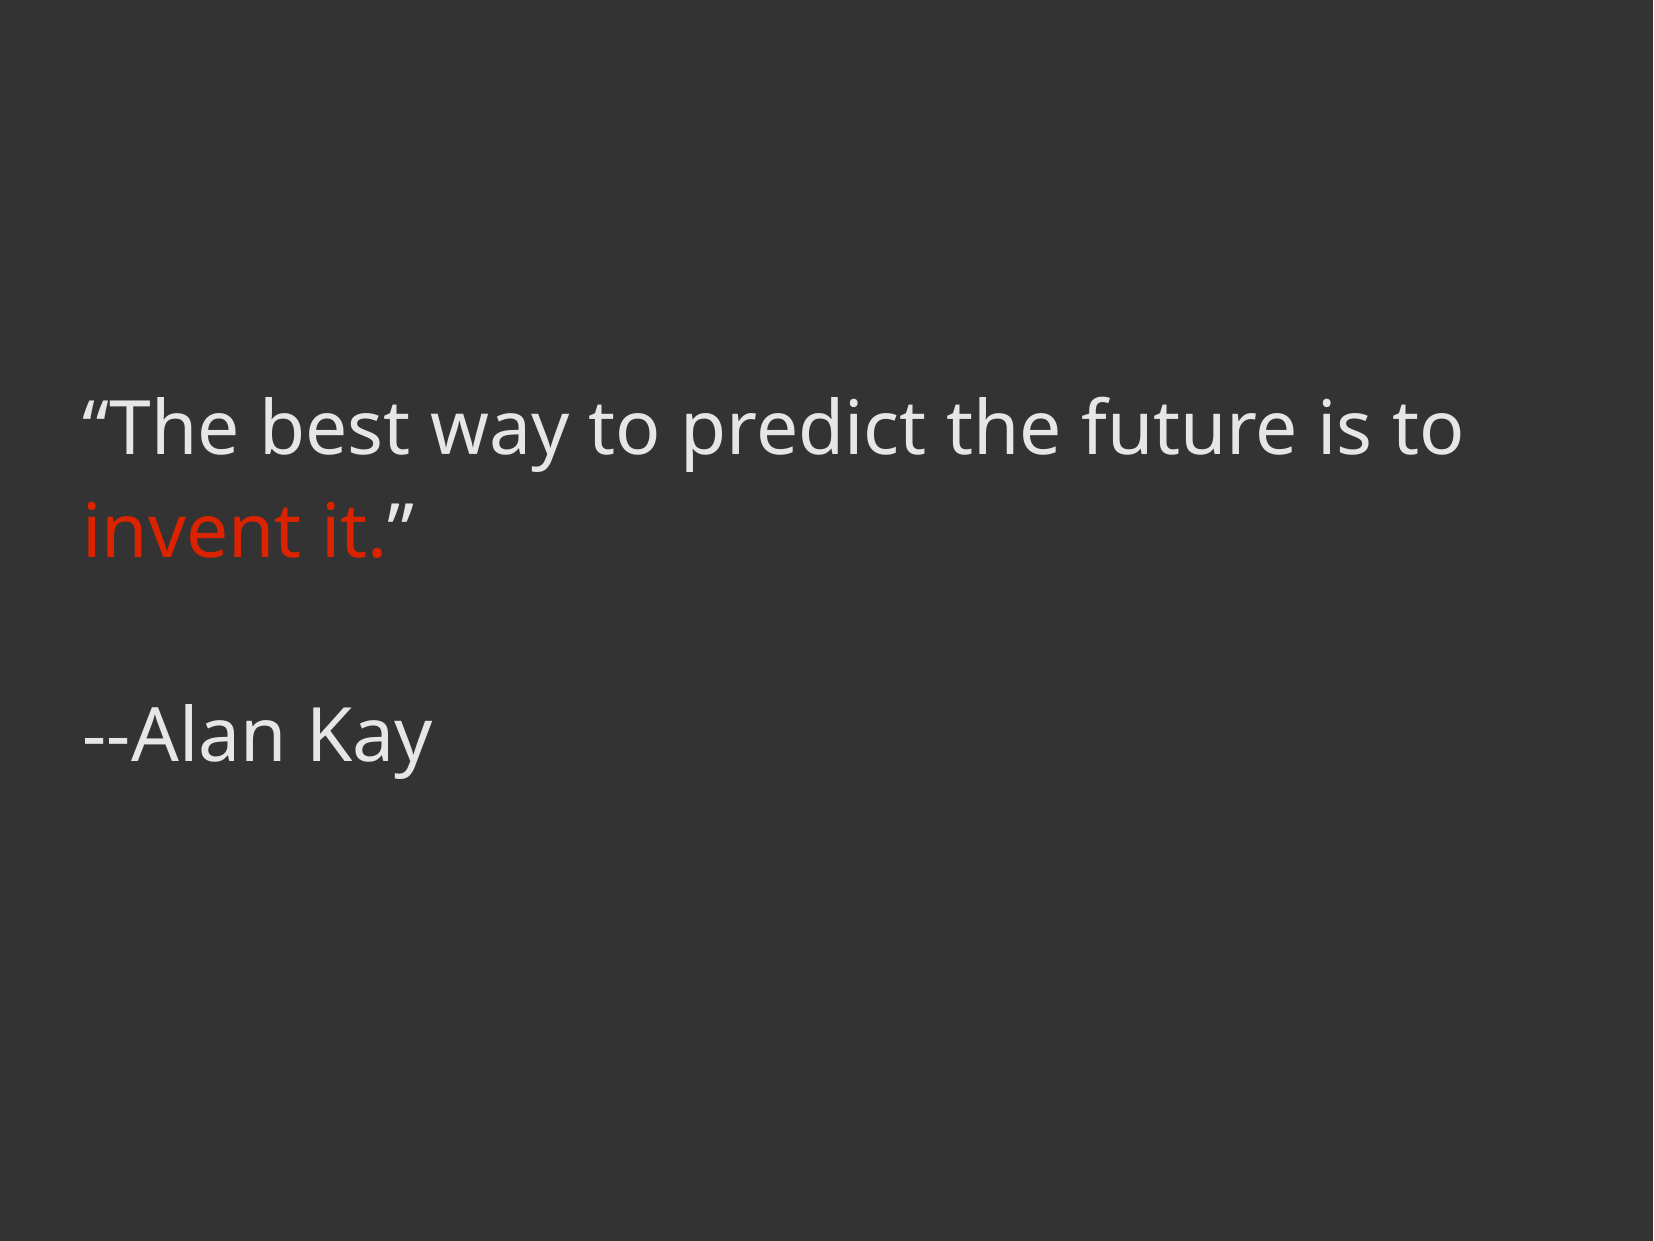

# “The best way to predict the future is to invent it.”
--Alan Kay